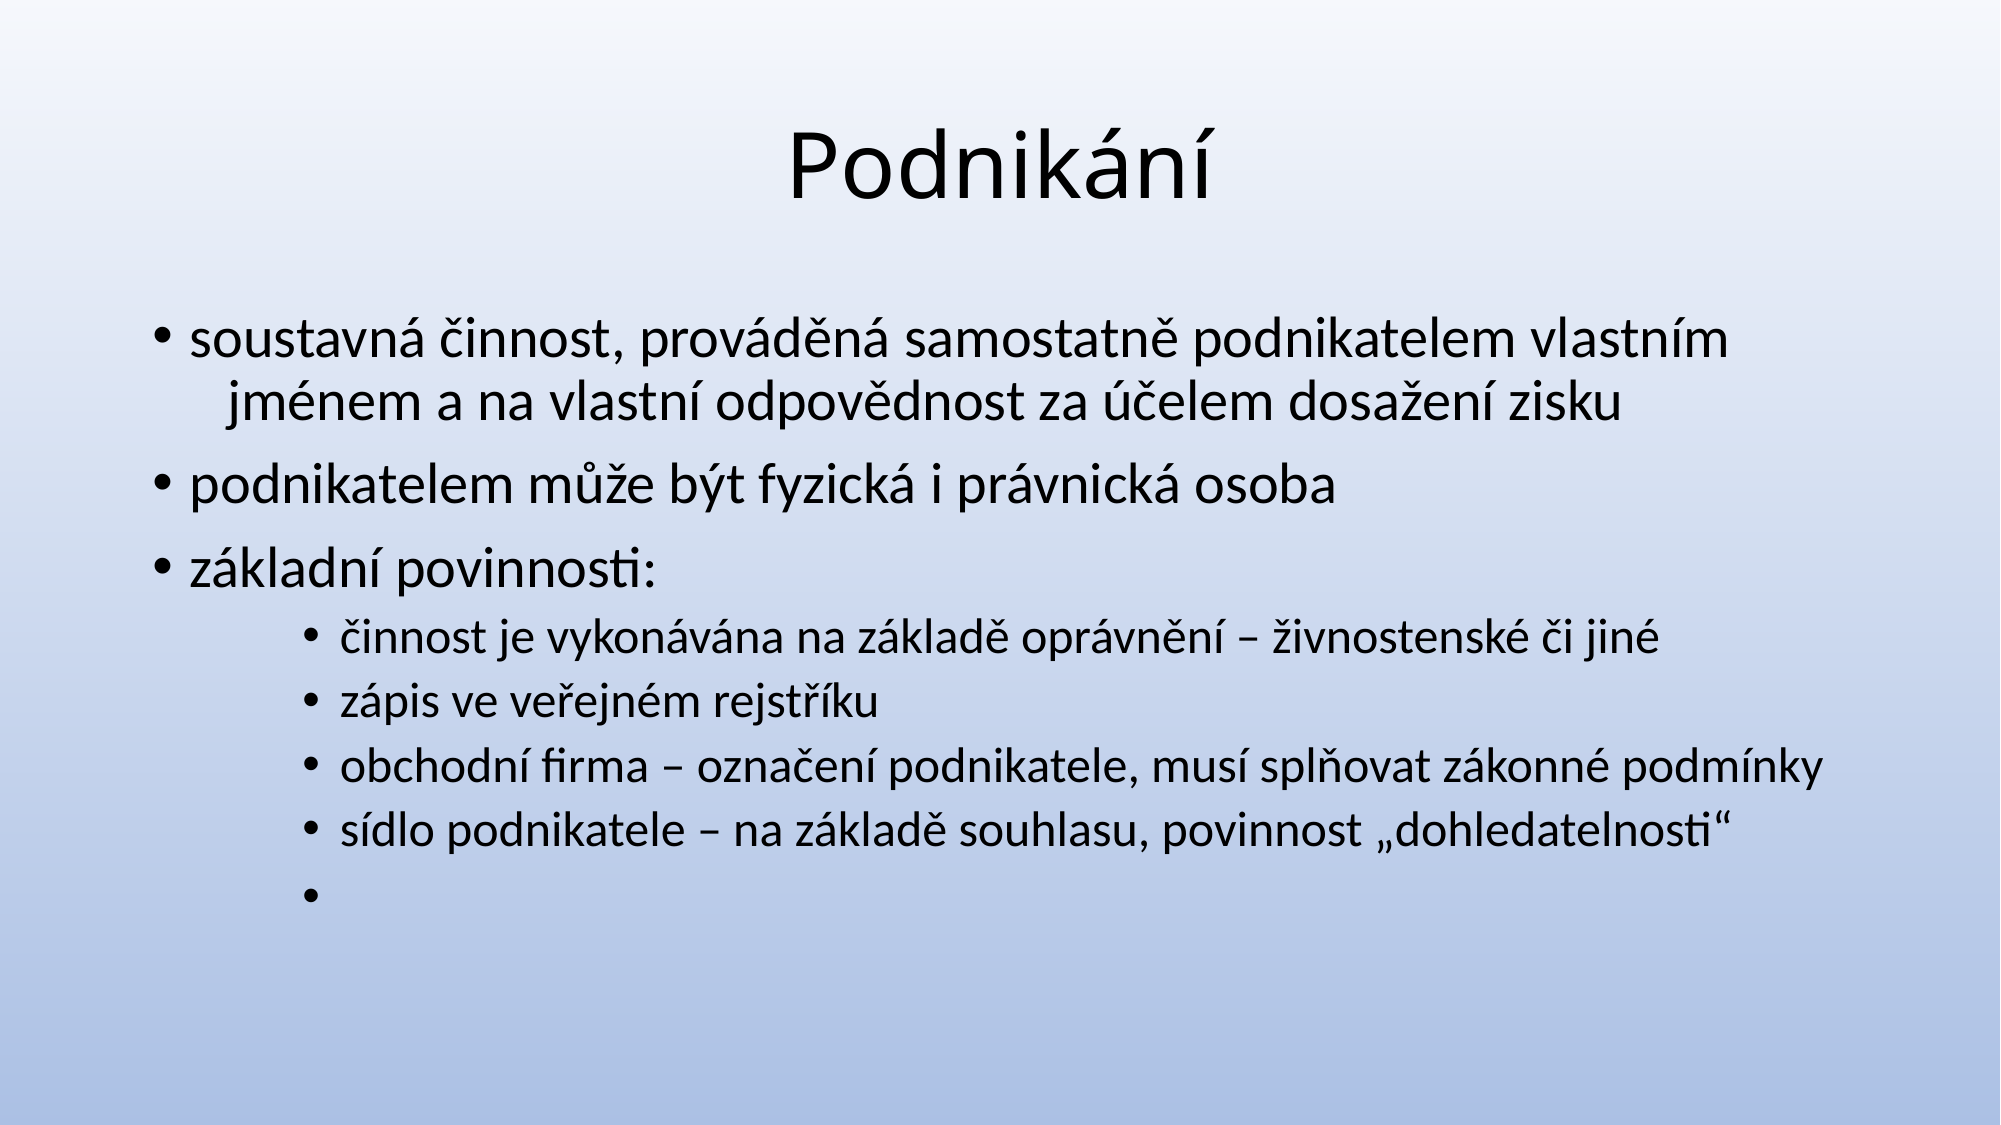

# Podnikání
soustavná činnost, prováděná samostatně podnikatelem vlastním jménem a na vlastní odpovědnost za účelem dosažení zisku
podnikatelem může být fyzická i právnická osoba
základní povinnosti:
činnost je vykonávána na základě oprávnění – živnostenské či jiné
zápis ve veřejném rejstříku
obchodní firma – označení podnikatele, musí splňovat zákonné podmínky
sídlo podnikatele – na základě souhlasu, povinnost „dohledatelnosti“